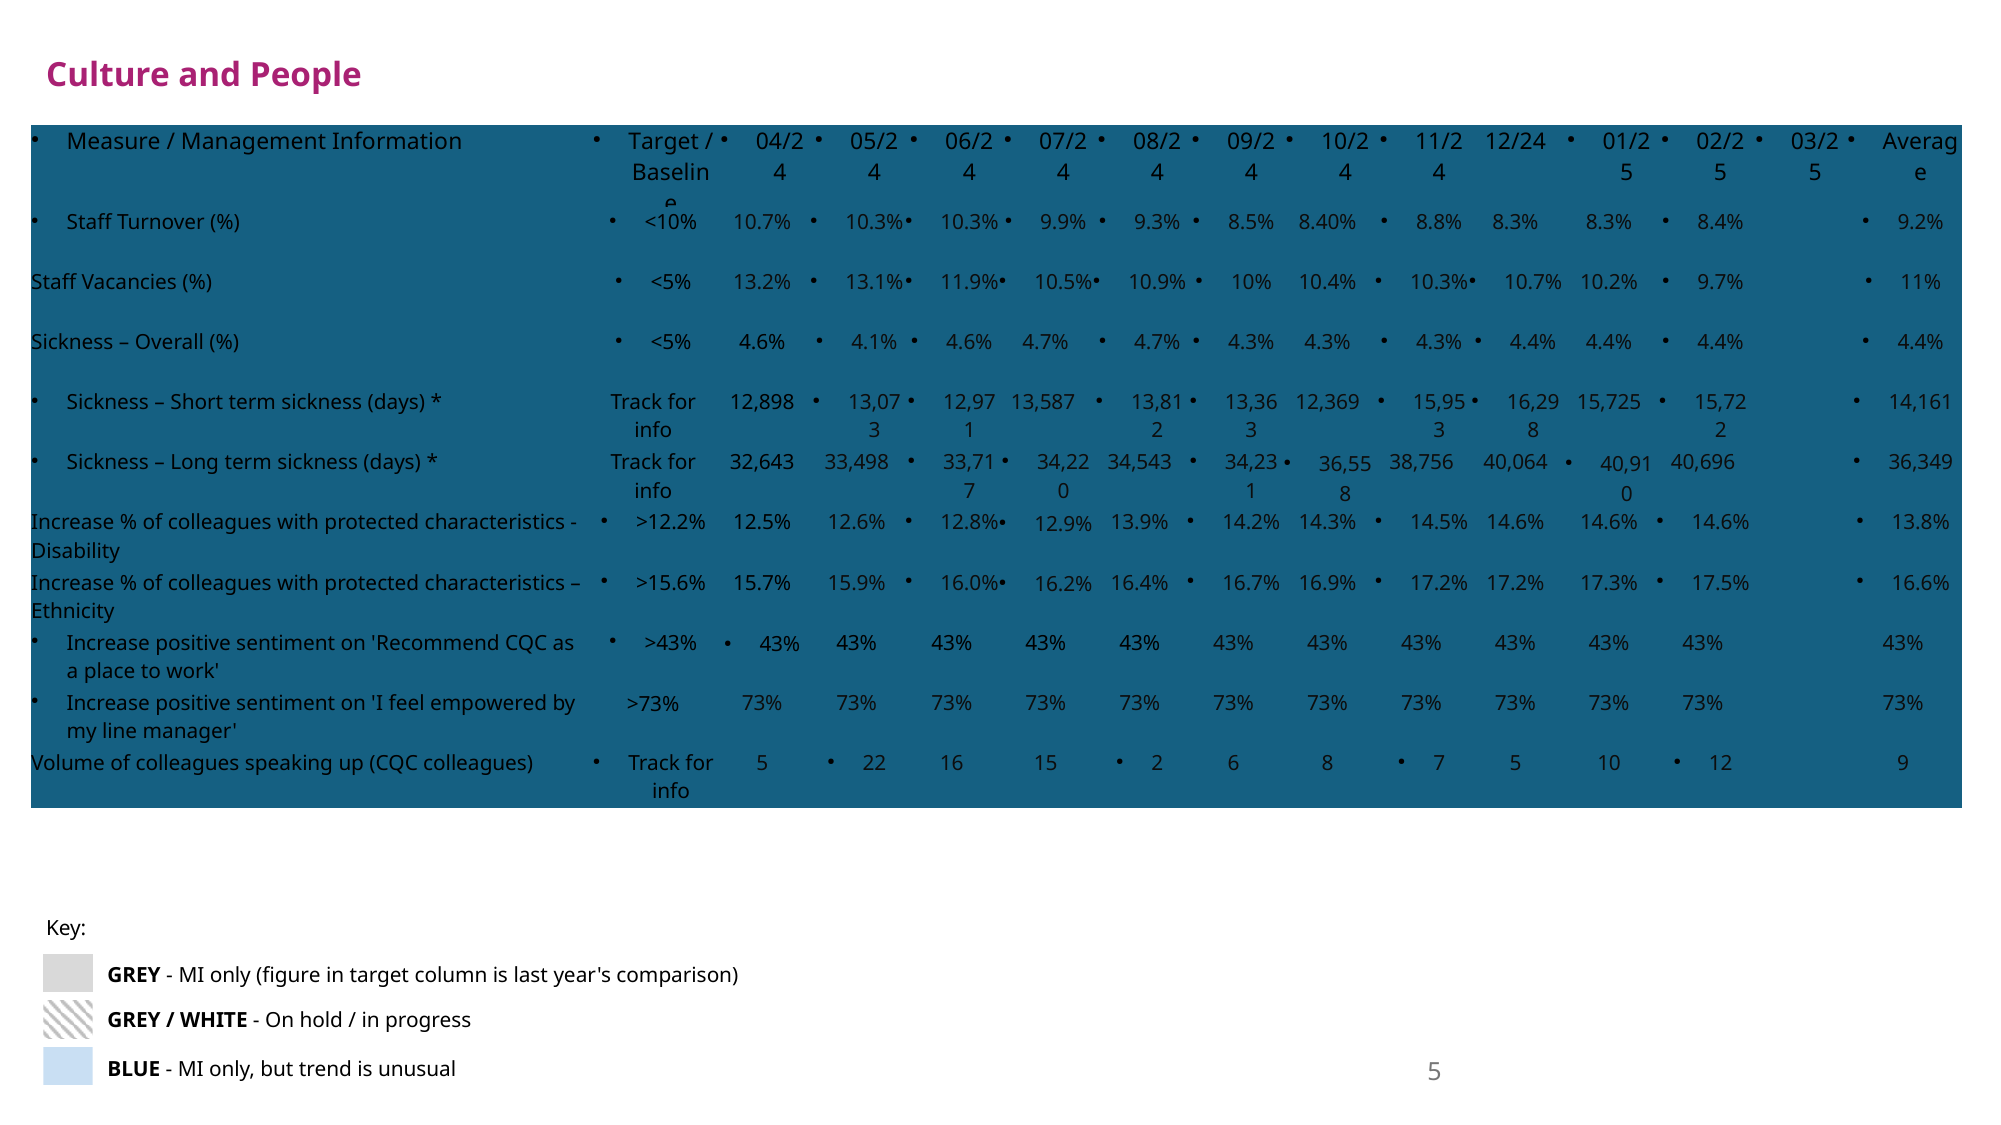

# Culture and People
| Measure / Management Information | Target / Baseline | 04/24 | 05/24 | 06/24 | 07/24 | 08/24 | 09/24 | 10/24 | 11/24 | 12/24 | 01/25 | 02/25 | 03/25 | Average |
| --- | --- | --- | --- | --- | --- | --- | --- | --- | --- | --- | --- | --- | --- | --- |
| Staff Turnover (%) | <10% | 10.7% | 10.3% | 10.3% | 9.9% | 9.3% | 8.5% | 8.40% | 8.8% | 8.3% | 8.3% | 8.4% | | 9.2% |
| Staff Vacancies (%) | <5% | 13.2% | 13.1% | 11.9% | 10.5% | 10.9% | 10% | 10.4% | 10.3% | 10.7% | 10.2% | 9.7% | | 11% |
| Sickness – Overall (%) | <5% | 4.6% | 4.1% | 4.6% | 4.7% | 4.7% | 4.3% | 4.3% | 4.3% | 4.4% | 4.4% | 4.4% | | 4.4% |
| Sickness – Short term sickness (days) \* | Track for info | 12,898 | 13,073 | 12,971 | 13,587 | 13,812 | 13,363 | 12,369 | 15,953 | 16,298 | 15,725 | 15,722 | | 14,161 |
| Sickness – Long term sickness (days) \* | Track for info | 32,643 | 33,498 | 33,717 | 34,220 | 34,543 | 34,231 | 36,558 | 38,756 | 40,064 | 40,910 | 40,696 | | 36,349 |
| Increase % of colleagues with protected characteristics - Disability | >12.2% | 12.5% | 12.6% | 12.8% | 12.9% | 13.9% | 14.2% | 14.3% | 14.5% | 14.6% | 14.6% | 14.6% | | 13.8% |
| Increase % of colleagues with protected characteristics – Ethnicity | >15.6% | 15.7% | 15.9% | 16.0% | 16.2% | 16.4% | 16.7% | 16.9% | 17.2% | 17.2% | 17.3% | 17.5% | | 16.6% |
| Increase positive sentiment on 'Recommend CQC as a place to work' | >43% | 43% | 43% | 43% | 43% | 43% | 43% | 43% | 43% | 43% | 43% | 43% | | 43% |
| Increase positive sentiment on 'I feel empowered by my line manager' | >73% | 73% | 73% | 73% | 73% | 73% | 73% | 73% | 73% | 73% | 73% | 73% | | 73% |
| Volume of colleagues speaking up (CQC colleagues) | Track for info | 5 | 22 | 16 | 15 | 2 | 6 | 8 | 7 | 5 | 10 | 12 | | 9 |
Key:
GREY - MI only (figure in target column is last year's comparison)
GREY / WHITE - On hold / in progress
BLUE - MI only, but trend is unusual